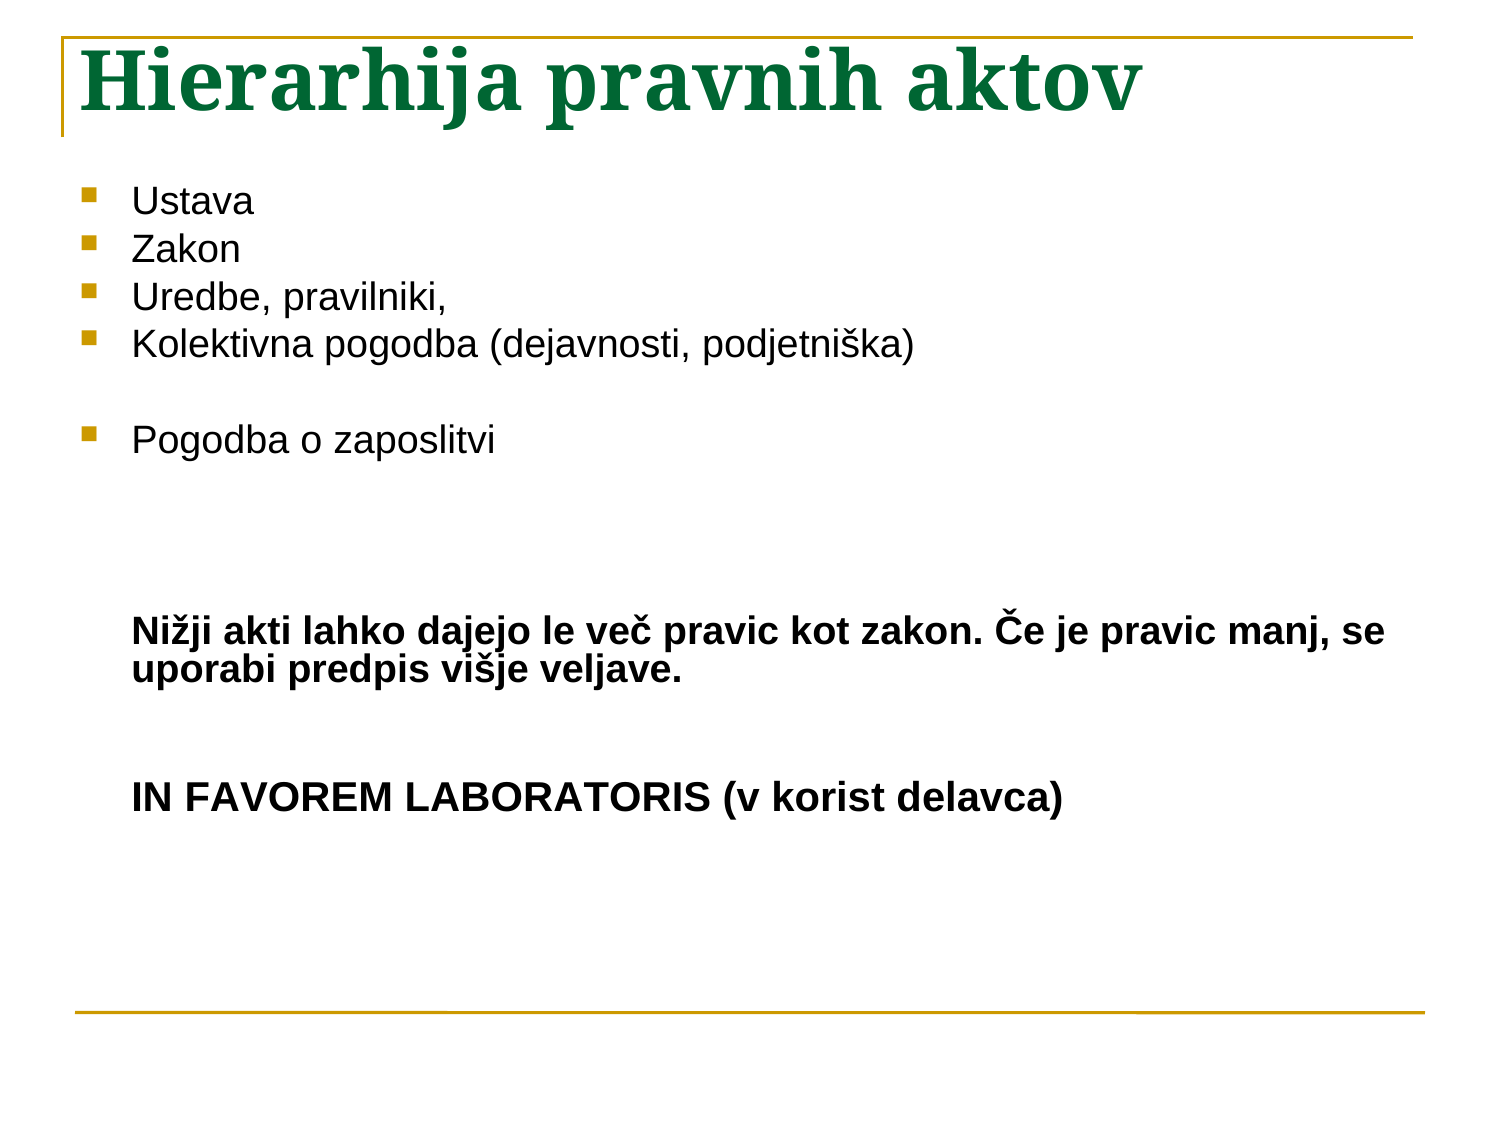

# Hierarhija pravnih aktov
Ustava
Zakon
Uredbe, pravilniki,
Kolektivna pogodba (dejavnosti, podjetniška)‏
Pogodba o zaposlitvi
	Nižji akti lahko dajejo le več pravic kot zakon. Če je pravic manj, se uporabi predpis višje veljave.
	IN FAVOREM LABORATORIS (v korist delavca)